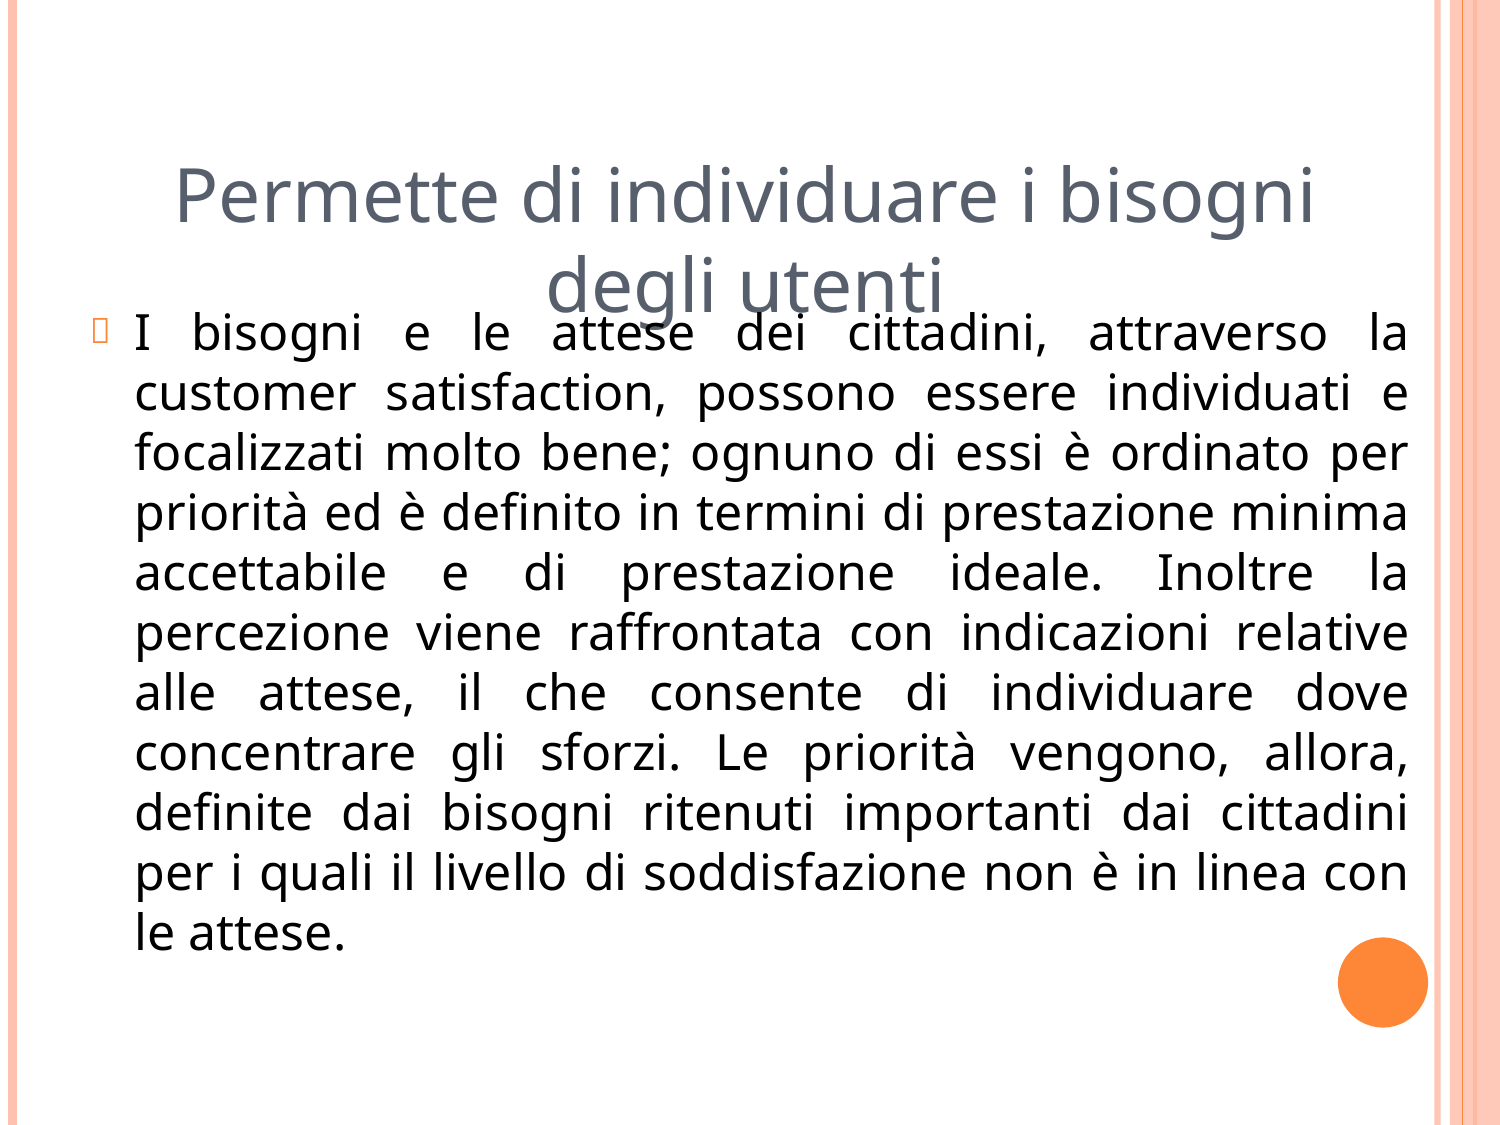

# Permette di individuare i bisogni degli utenti
I bisogni e le attese dei cittadini, attraverso la customer satisfaction, possono essere individuati e focalizzati molto bene; ognuno di essi è ordinato per priorità ed è definito in termini di prestazione minima accettabile e di prestazione ideale. Inoltre la percezione viene raffrontata con indicazioni relative alle attese, il che consente di individuare dove concentrare gli sforzi. Le priorità vengono, allora, definite dai bisogni ritenuti importanti dai cittadini per i quali il livello di soddisfazione non è in linea con le attese.